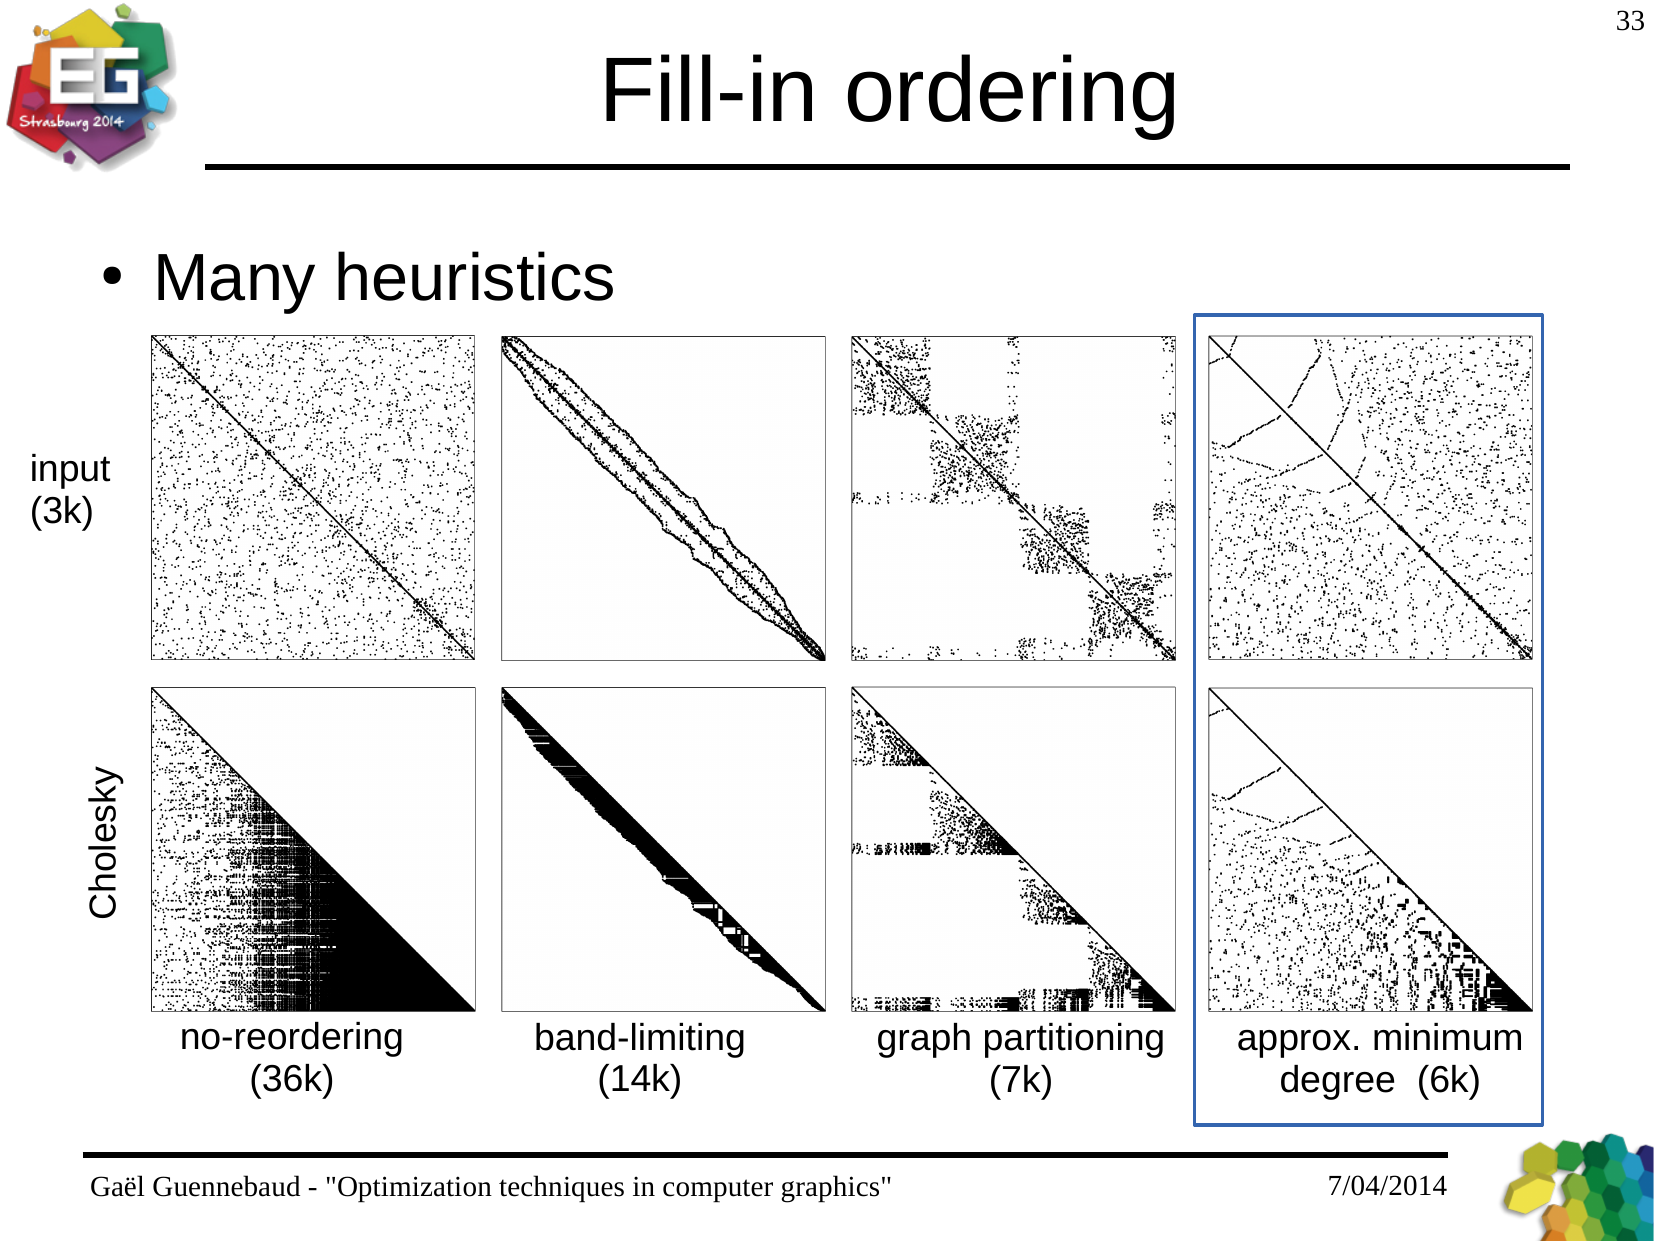

33
# Fill-in ordering
Many heuristics
input
(3k)
Cholesky
no-reordering
(36k)
band-limiting
(14k)
approx. minimum
degree (6k)
graph partitioning
(7k)
7/04/2014
Gaël Guennebaud - "Optimization techniques in computer graphics"